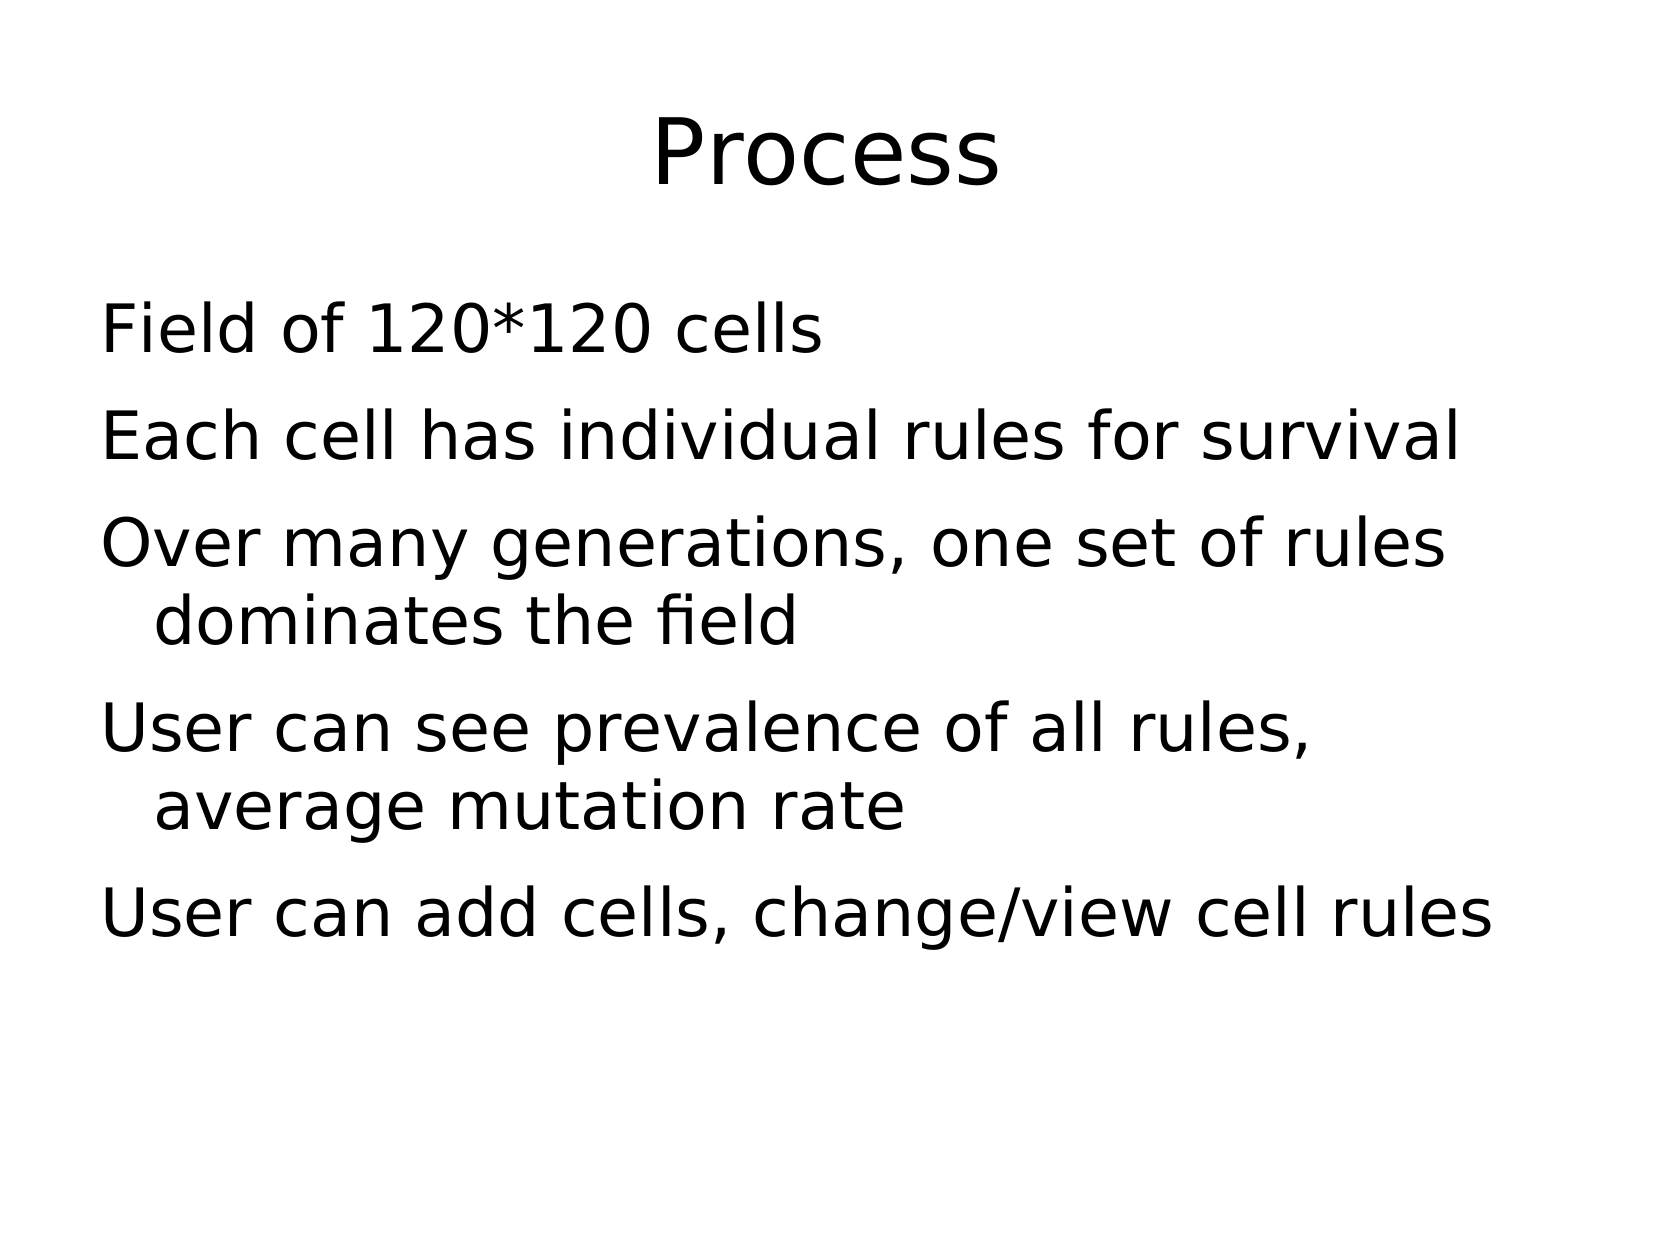

# Process
Field of 120*120 cells
Each cell has individual rules for survival
Over many generations, one set of rules dominates the field
User can see prevalence of all rules, average mutation rate
User can add cells, change/view cell rules